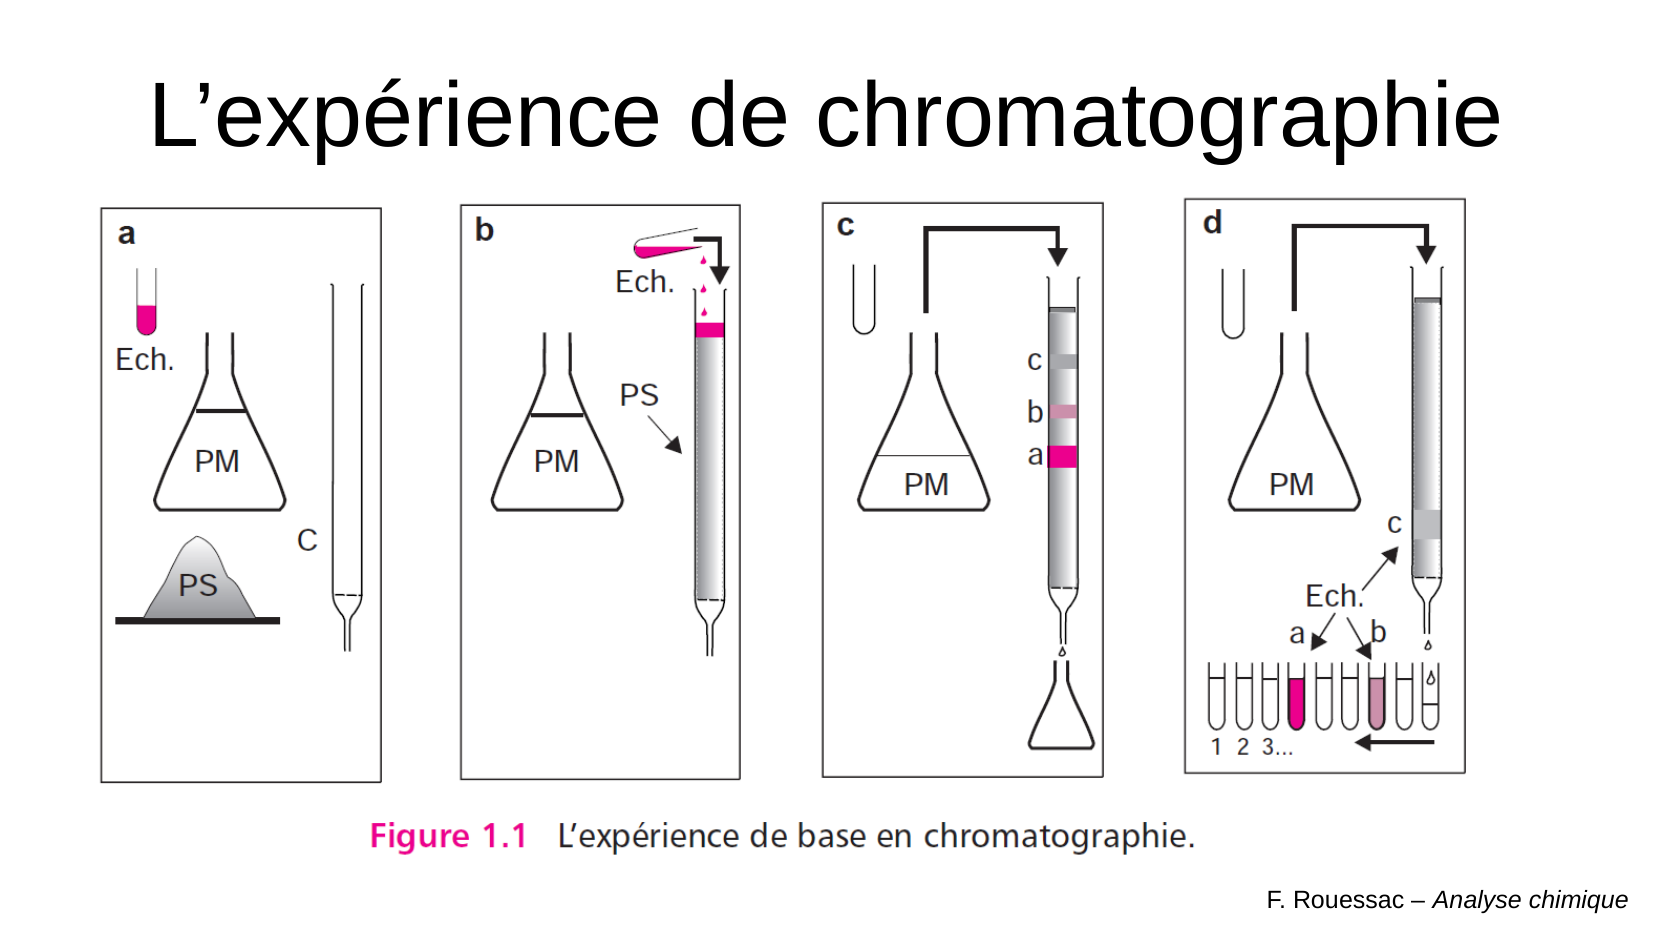

# L’expérience de chromatographie
F. Rouessac – Analyse chimique